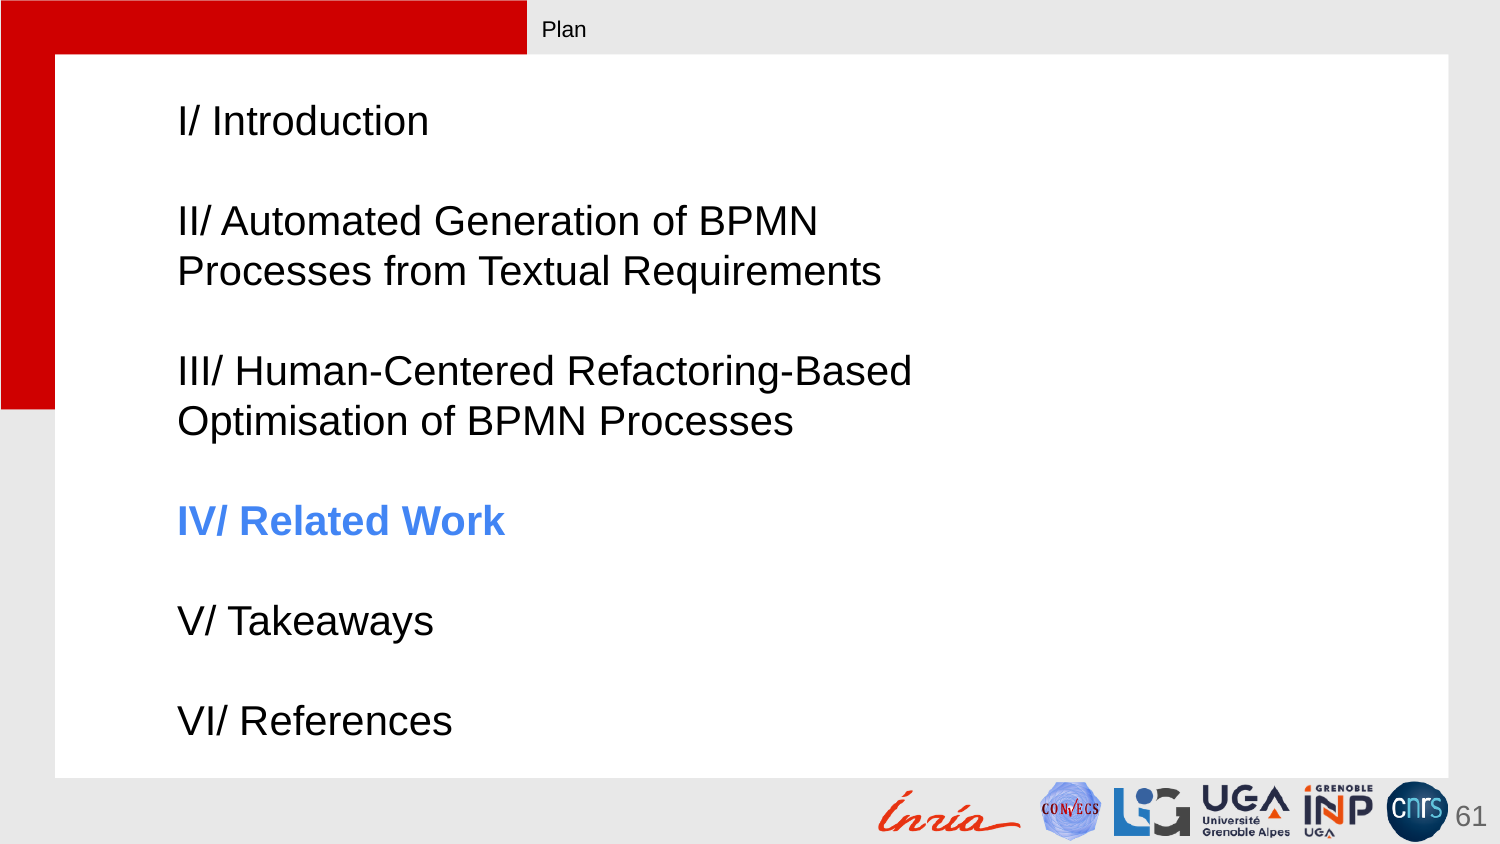

# Plan
I/ Introduction
II/ Automated Generation of BPMN
Processes from Textual Requirements
III/ Human-Centered Refactoring-Based
Optimisation of BPMN Processes
IV/ Related Work
V/ Takeaways
VI/ References
61